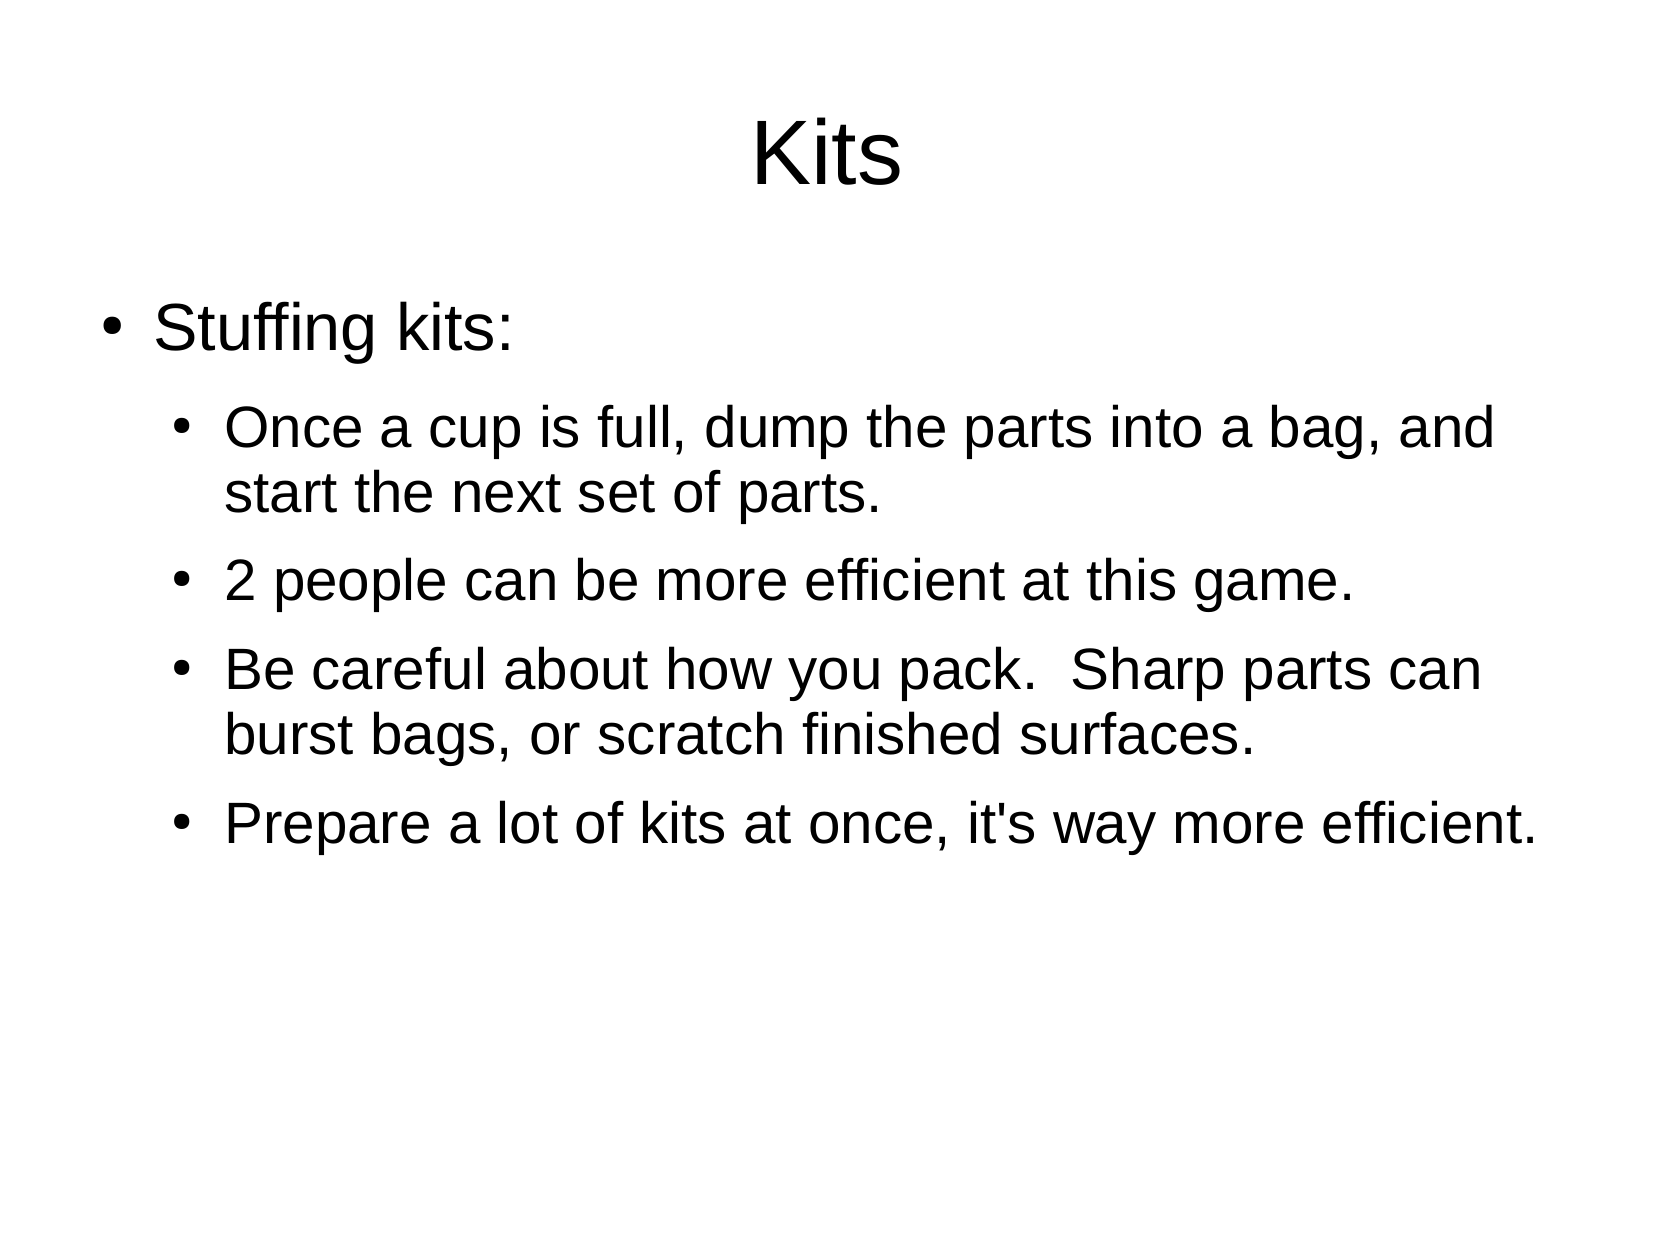

# Kits
Stuffing kits:
Once a cup is full, dump the parts into a bag, and start the next set of parts.
2 people can be more efficient at this game.
Be careful about how you pack. Sharp parts can burst bags, or scratch finished surfaces.
Prepare a lot of kits at once, it's way more efficient.